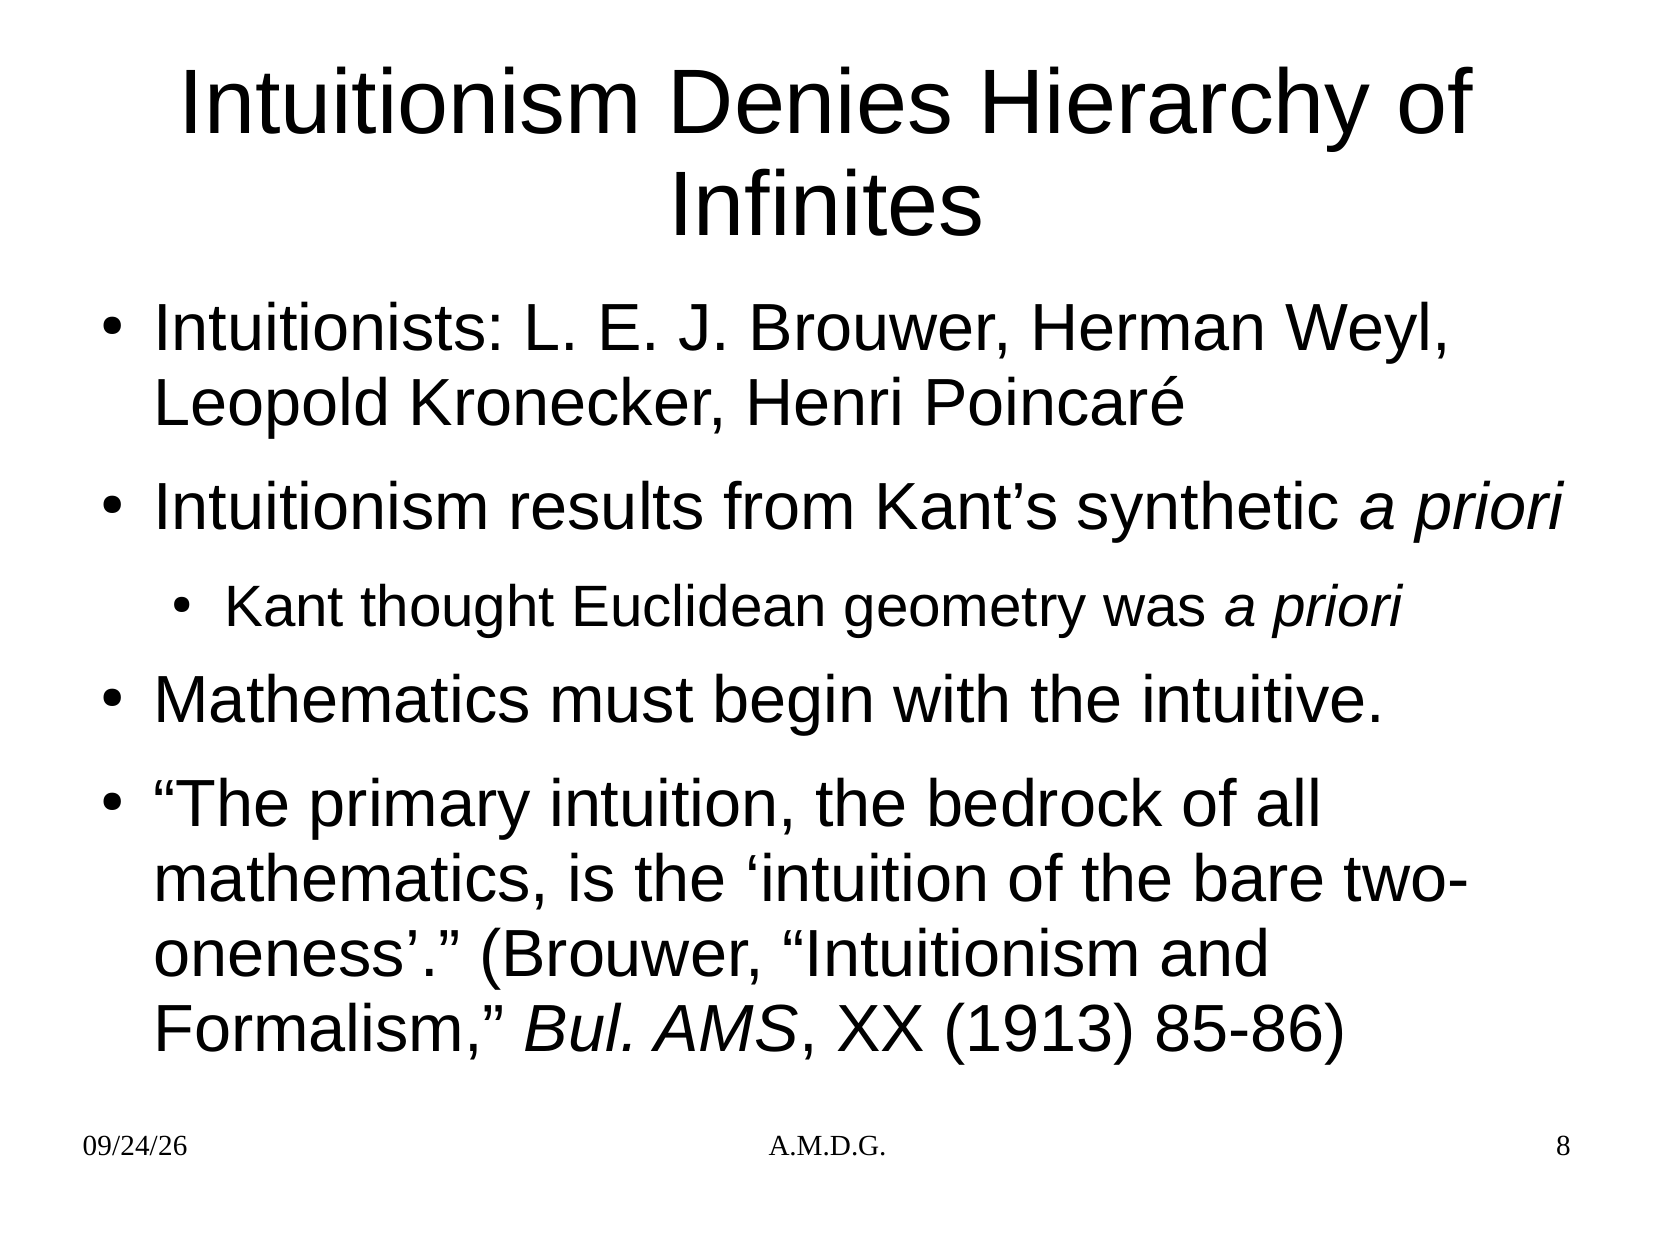

# Intuitionism Denies Hierarchy of Infinites
Intuitionists: L. E. J. Brouwer, Herman Weyl, Leopold Kronecker, Henri Poincaré
Intuitionism results from Kant’s synthetic a priori
Kant thought Euclidean geometry was a priori
Mathematics must begin with the intuitive.
“The primary intuition, the bedrock of all mathematics, is the ‘intuition of the bare two-oneness’.” (Brouwer, “Intuitionism and Formalism,” Bul. AMS, XX (1913) 85-86)
A.M.D.G.
8